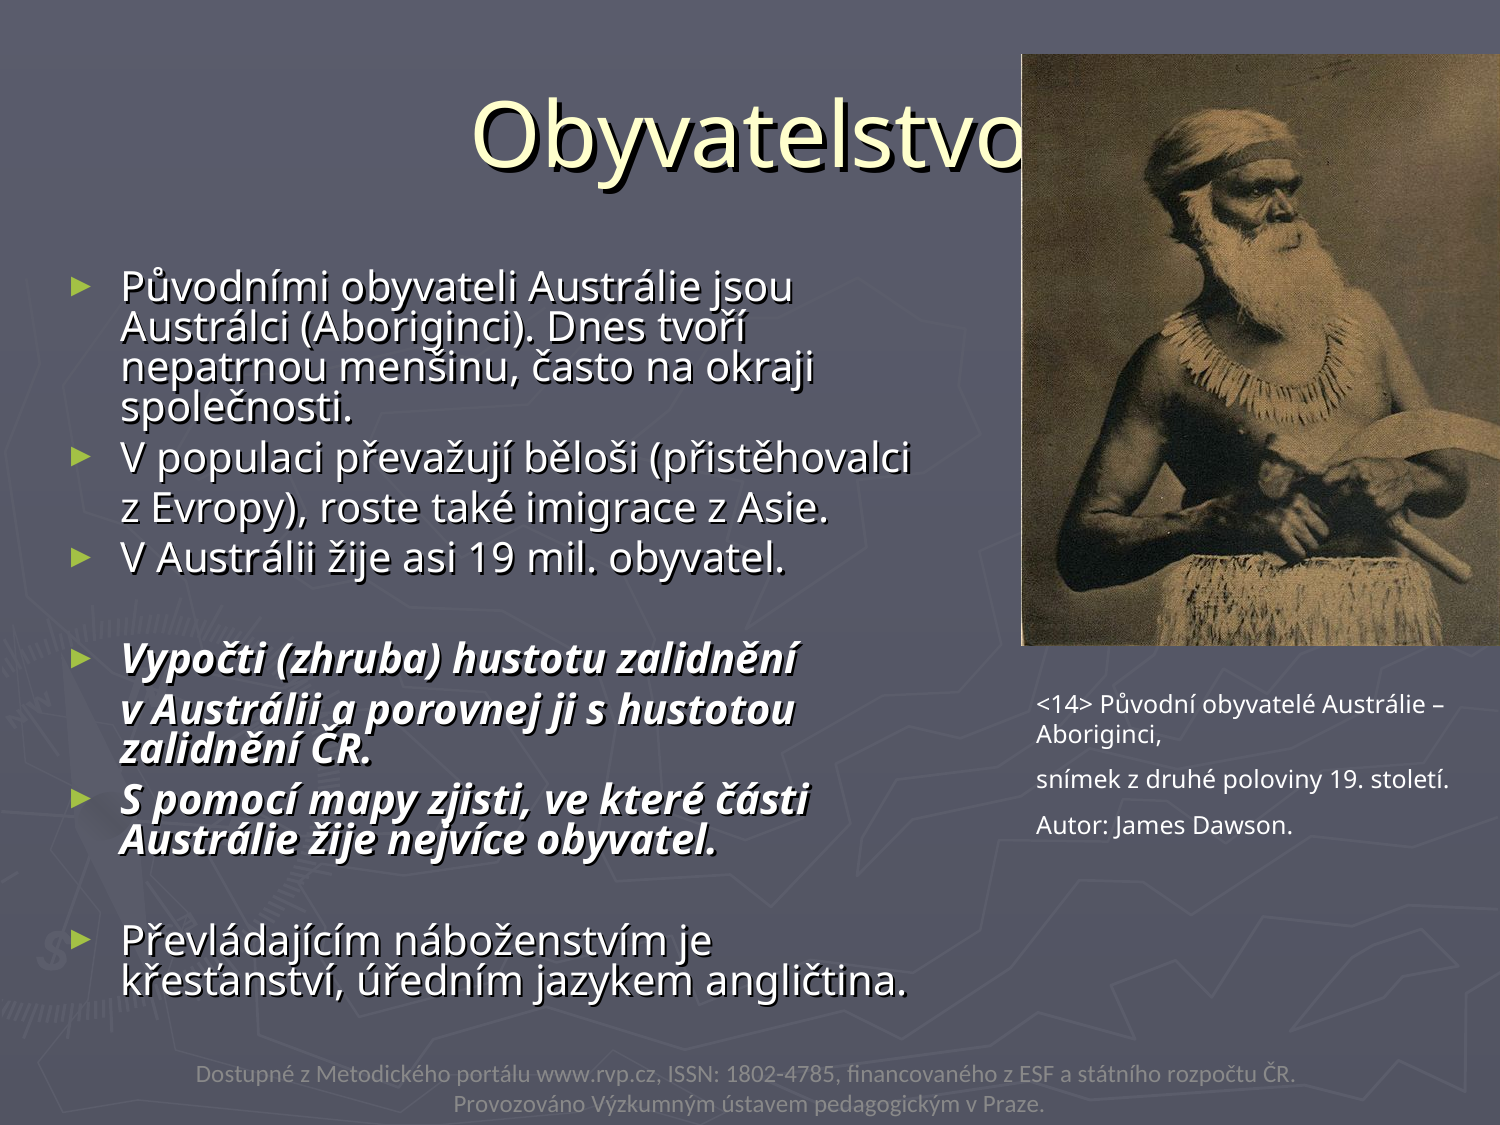

# Obyvatelstvo
Původními obyvateli Austrálie jsou Austrálci (Aboriginci). Dnes tvoří nepatrnou menšinu, často na okraji společnosti.
V populaci převažují běloši (přistěhovalci
	z Evropy), roste také imigrace z Asie.
V Austrálii žije asi 19 mil. obyvatel.
Vypočti (zhruba) hustotu zalidnění
	v Austrálii a porovnej ji s hustotou zalidnění ČR.
S pomocí mapy zjisti, ve které části Austrálie žije nejvíce obyvatel.
Převládajícím náboženstvím je křesťanství, úředním jazykem angličtina.
<14> Původní obyvatelé Austrálie – Aboriginci,
snímek z druhé poloviny 19. století.
Autor: James Dawson.
Dostupné z Metodického portálu www.rvp.cz, ISSN: 1802-4785, financovaného z ESF a státního rozpočtu ČR.
Provozováno Výzkumným ústavem pedagogickým v Praze.